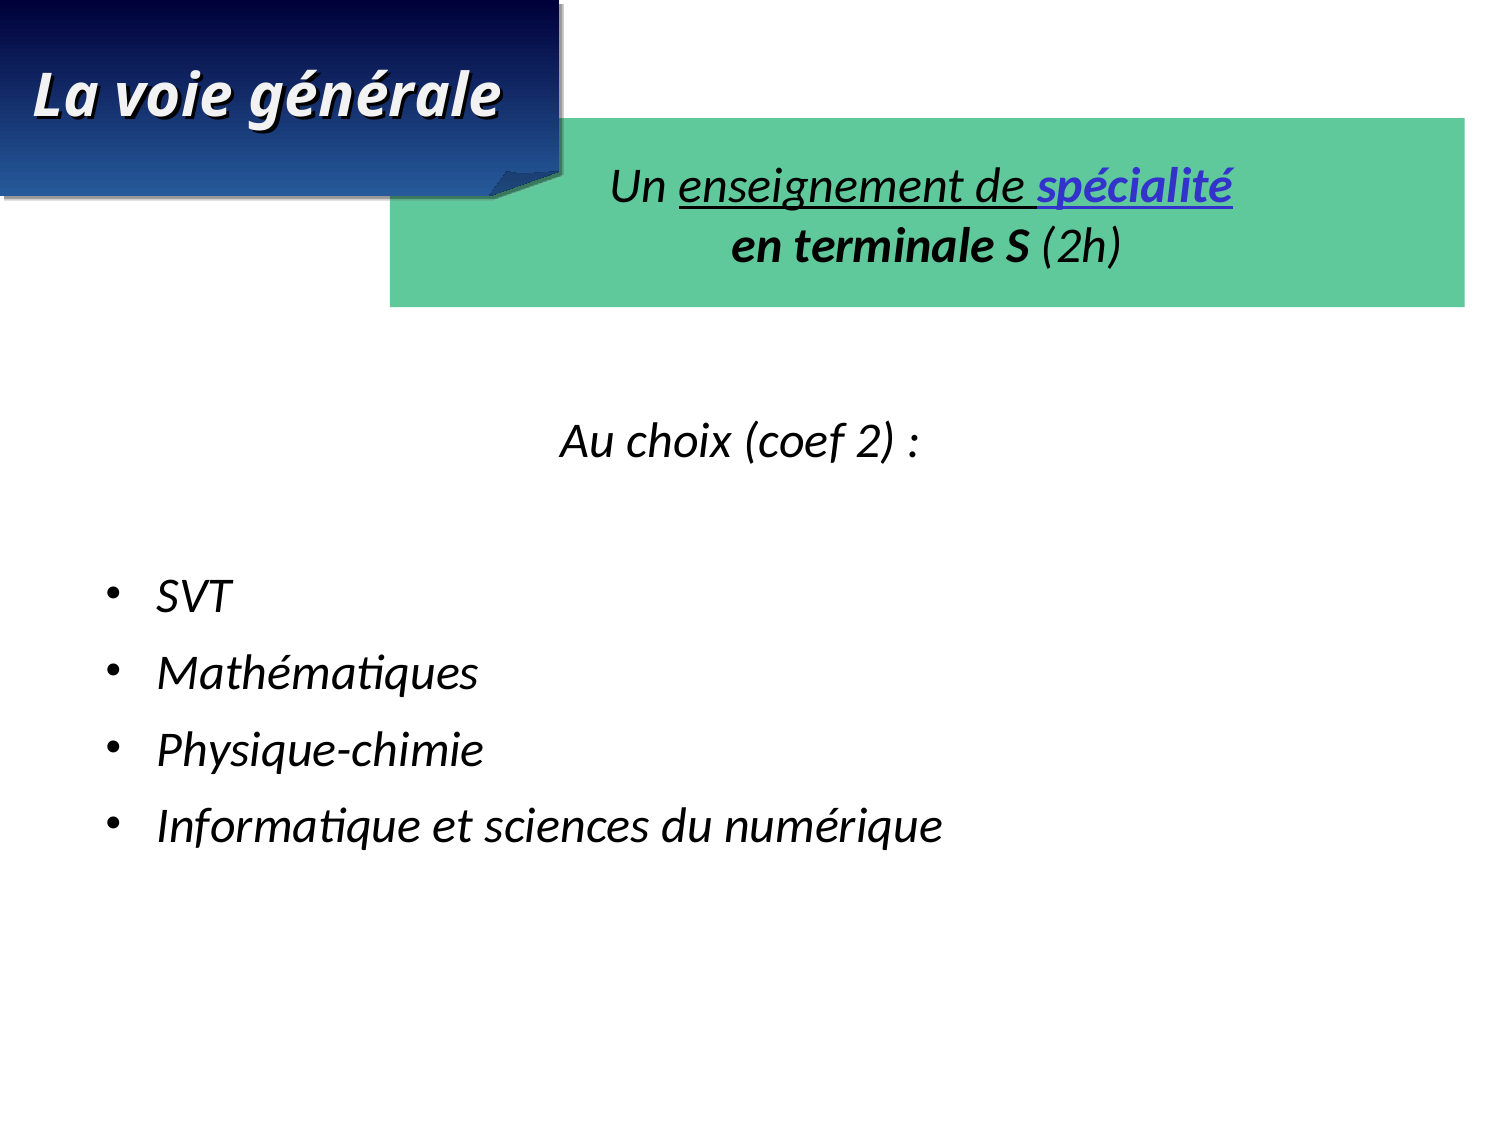

La voie générale
Un enseignement de spécialité
en terminale S (2h)
Au choix (coef 2) :
SVT
Mathématiques
Physique-chimie
Informatique et sciences du numérique